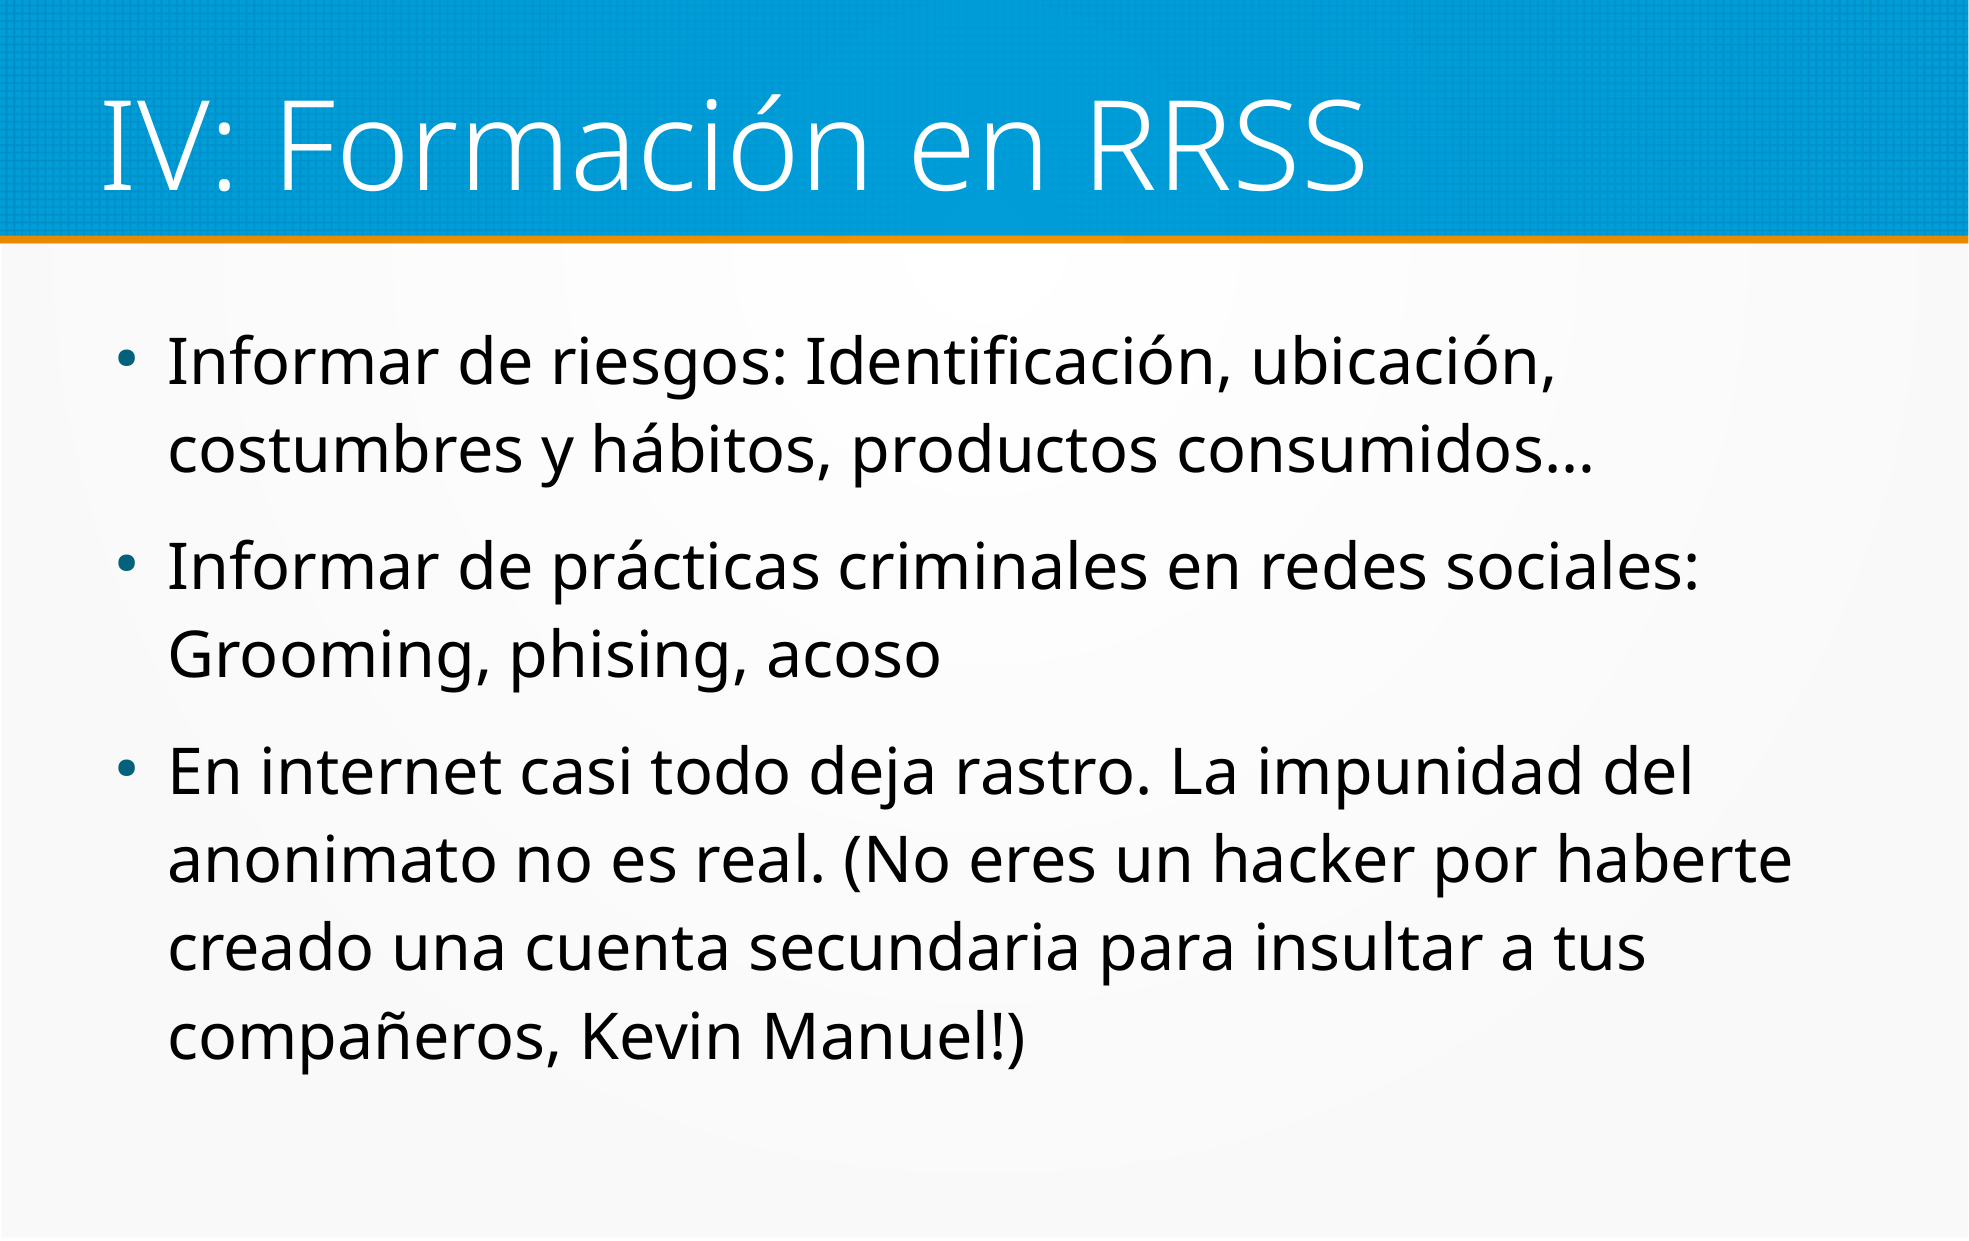

# IV: Formación en RRSS
Informar de riesgos: Identificación, ubicación, costumbres y hábitos, productos consumidos…
Informar de prácticas criminales en redes sociales: Grooming, phising, acoso
En internet casi todo deja rastro. La impunidad del anonimato no es real. (No eres un hacker por haberte creado una cuenta secundaria para insultar a tus compañeros, Kevin Manuel!)